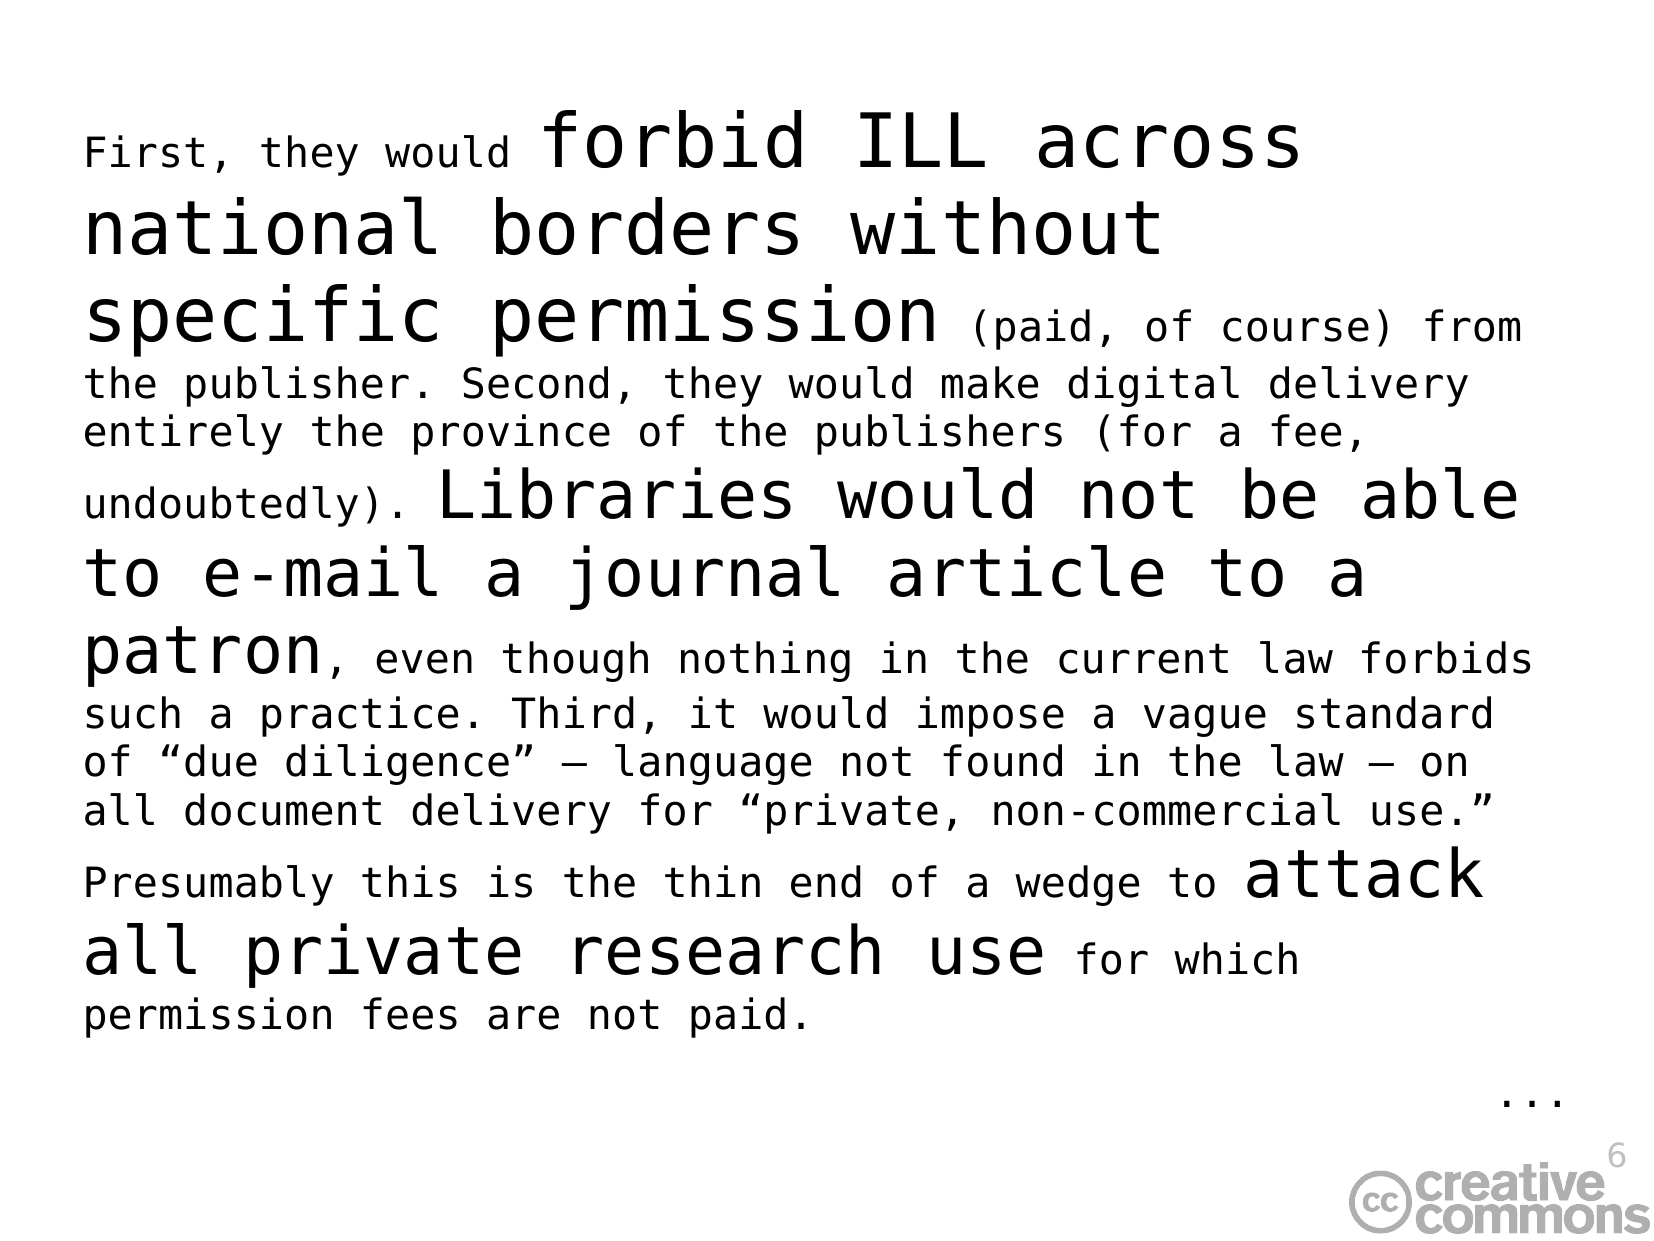

# First, they would forbid ILL across national borders without specific permission (paid, of course) from the publisher. Second, they would make digital delivery entirely the province of the publishers (for a fee, undoubtedly). Libraries would not be able to e-mail a journal article to a patron, even though nothing in the current law forbids such a practice. Third, it would impose a vague standard of “due diligence” — language not found in the law — on all document delivery for “private, non-commercial use.” Presumably this is the thin end of a wedge to attack all private research use for which permission fees are not paid.
...